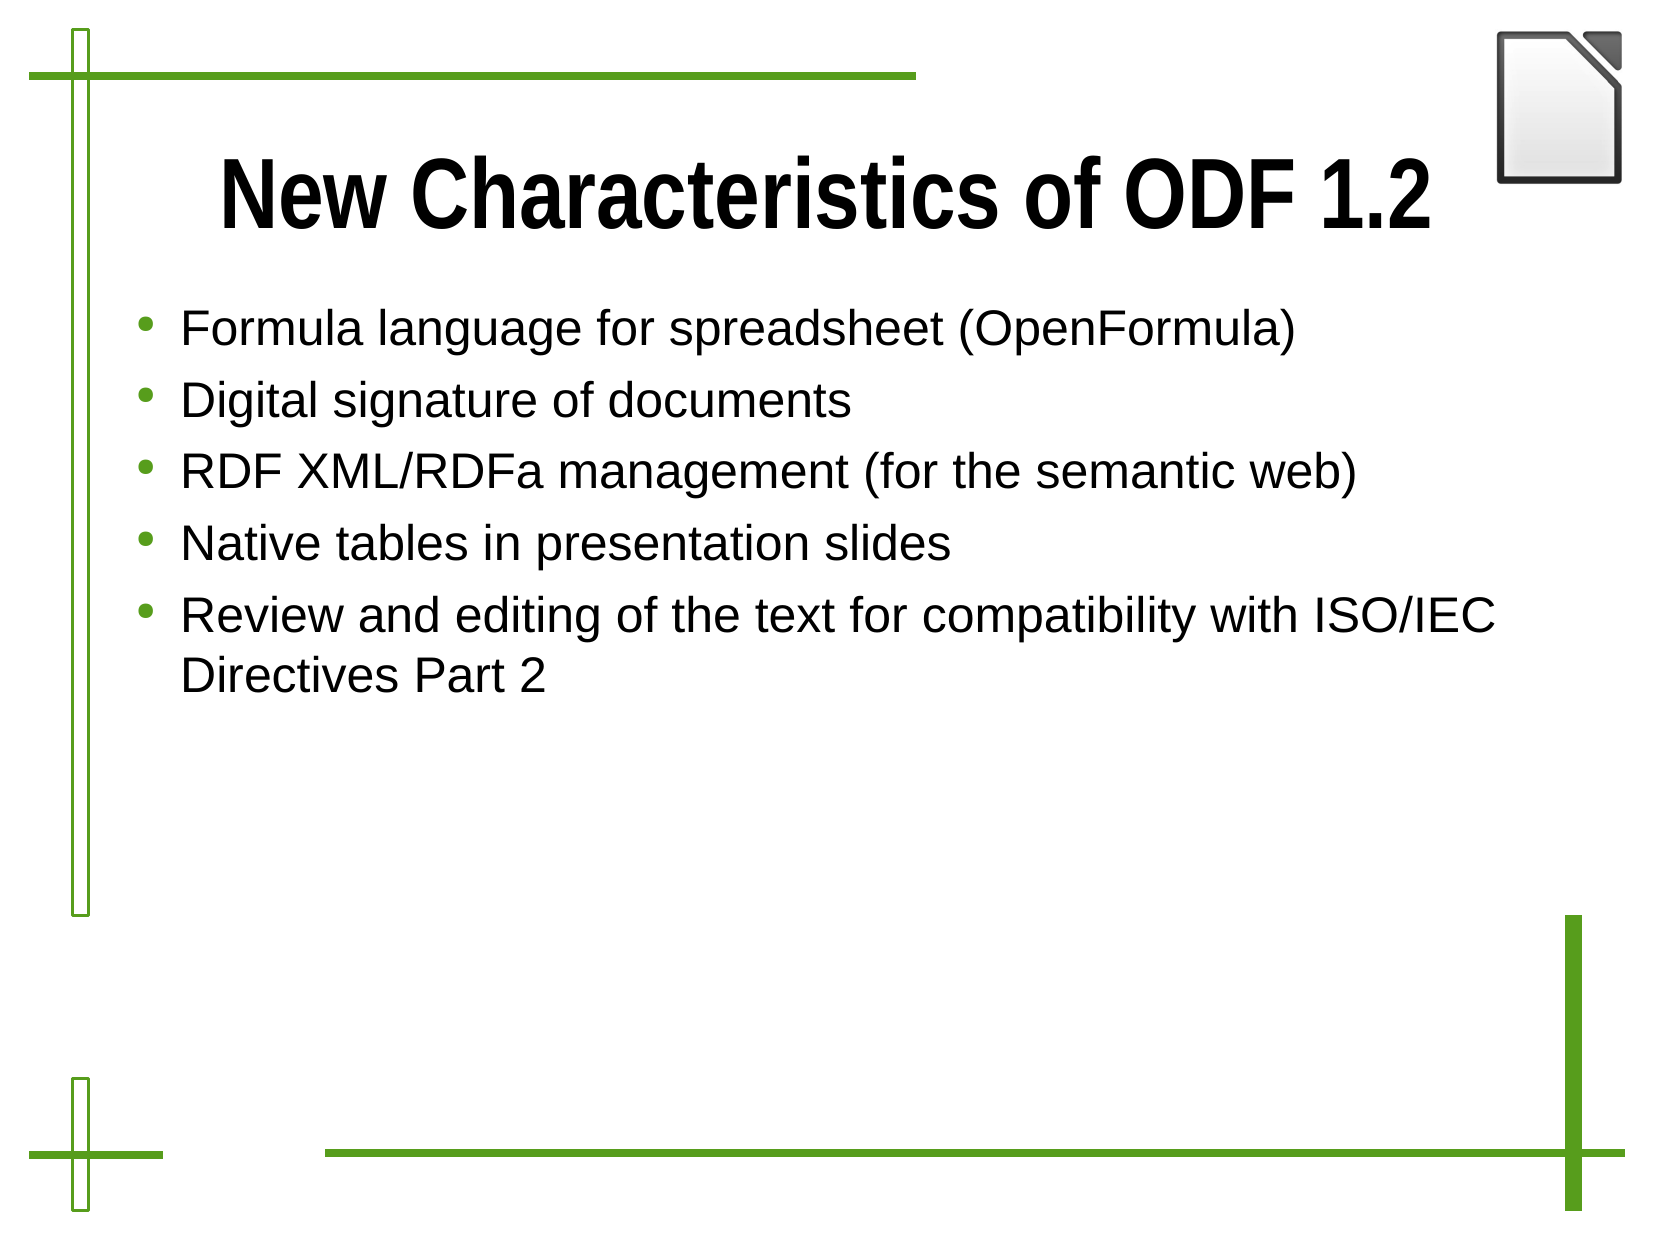

# New Characteristics of ODF 1.2
Formula language for spreadsheet (OpenFormula)
Digital signature of documents
RDF XML/RDFa management (for the semantic web)
Native tables in presentation slides
Review and editing of the text for compatibility with ISO/IEC Directives Part 2